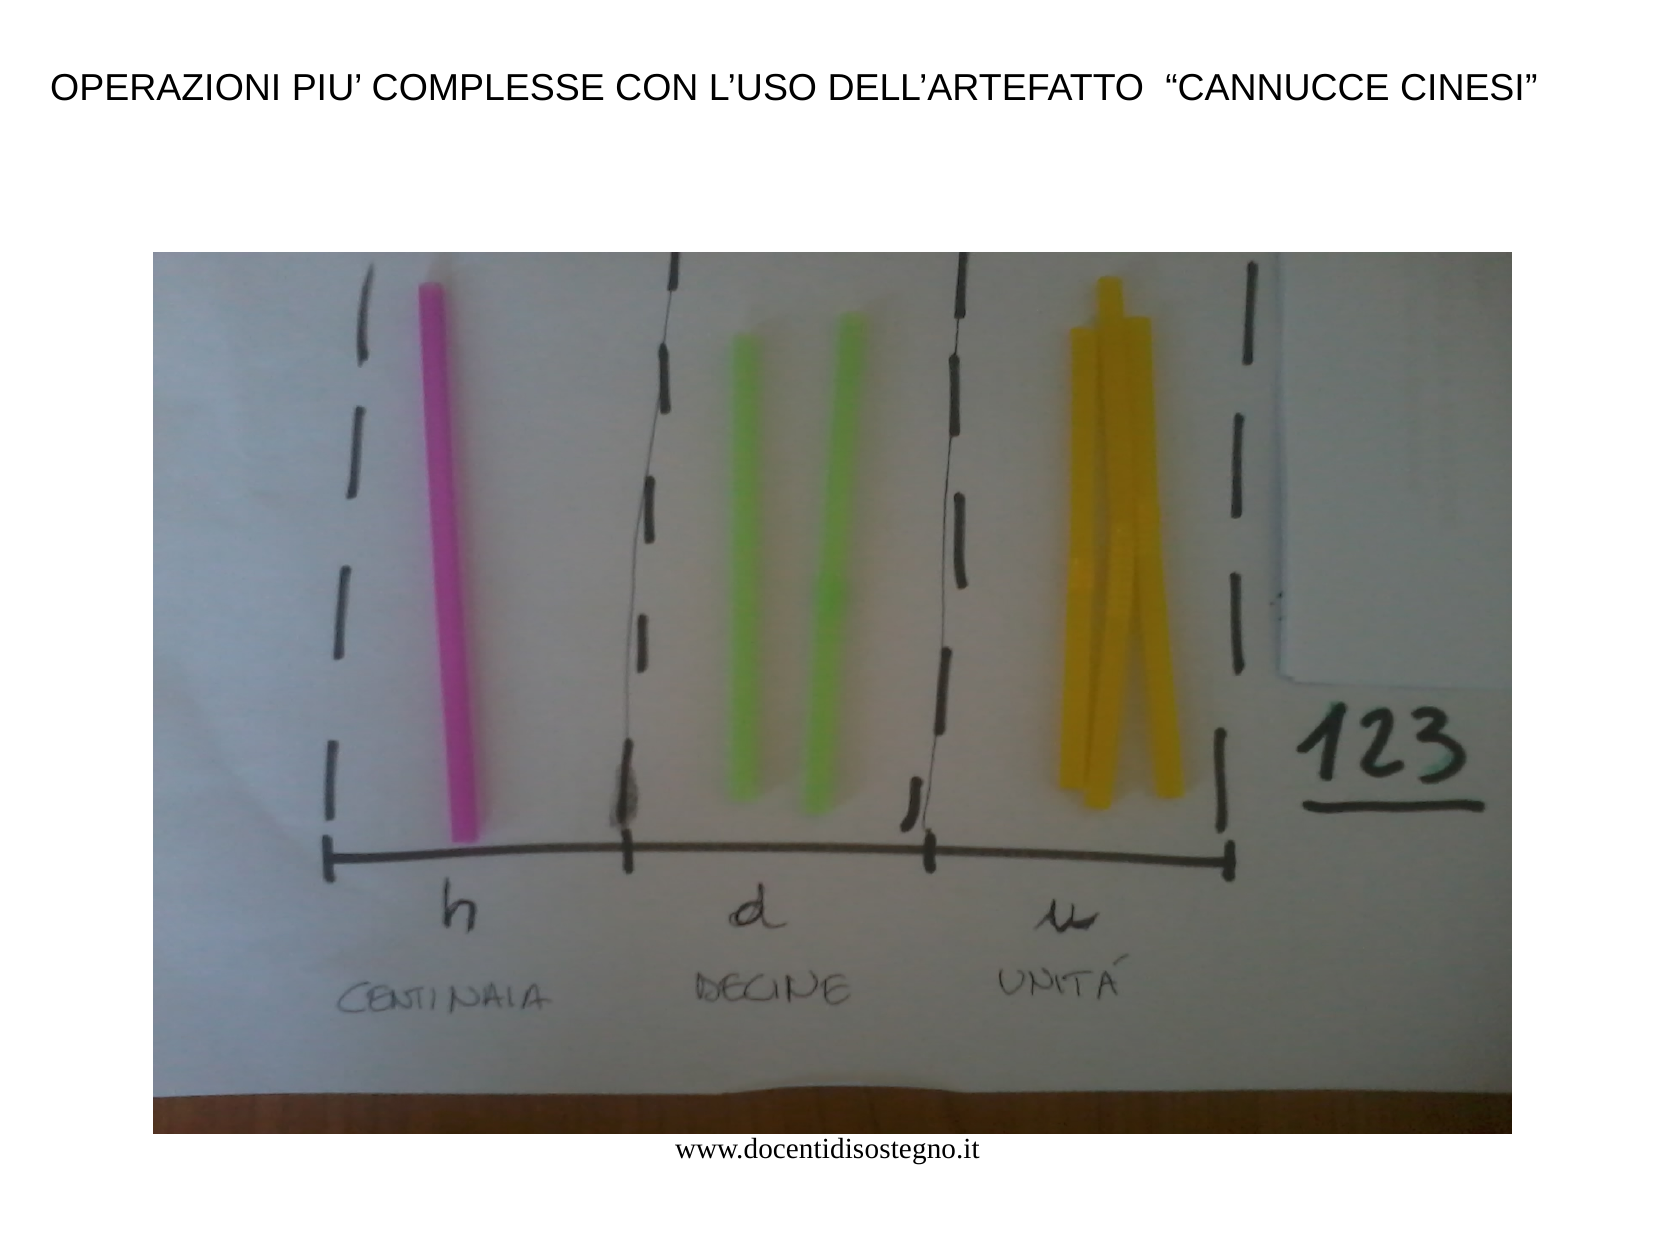

OPERAZIONI PIU’ COMPLESSE CON L’USO DELL’ARTEFATTO “CANNUCCE CINESI”
www.docentidisostegno.it